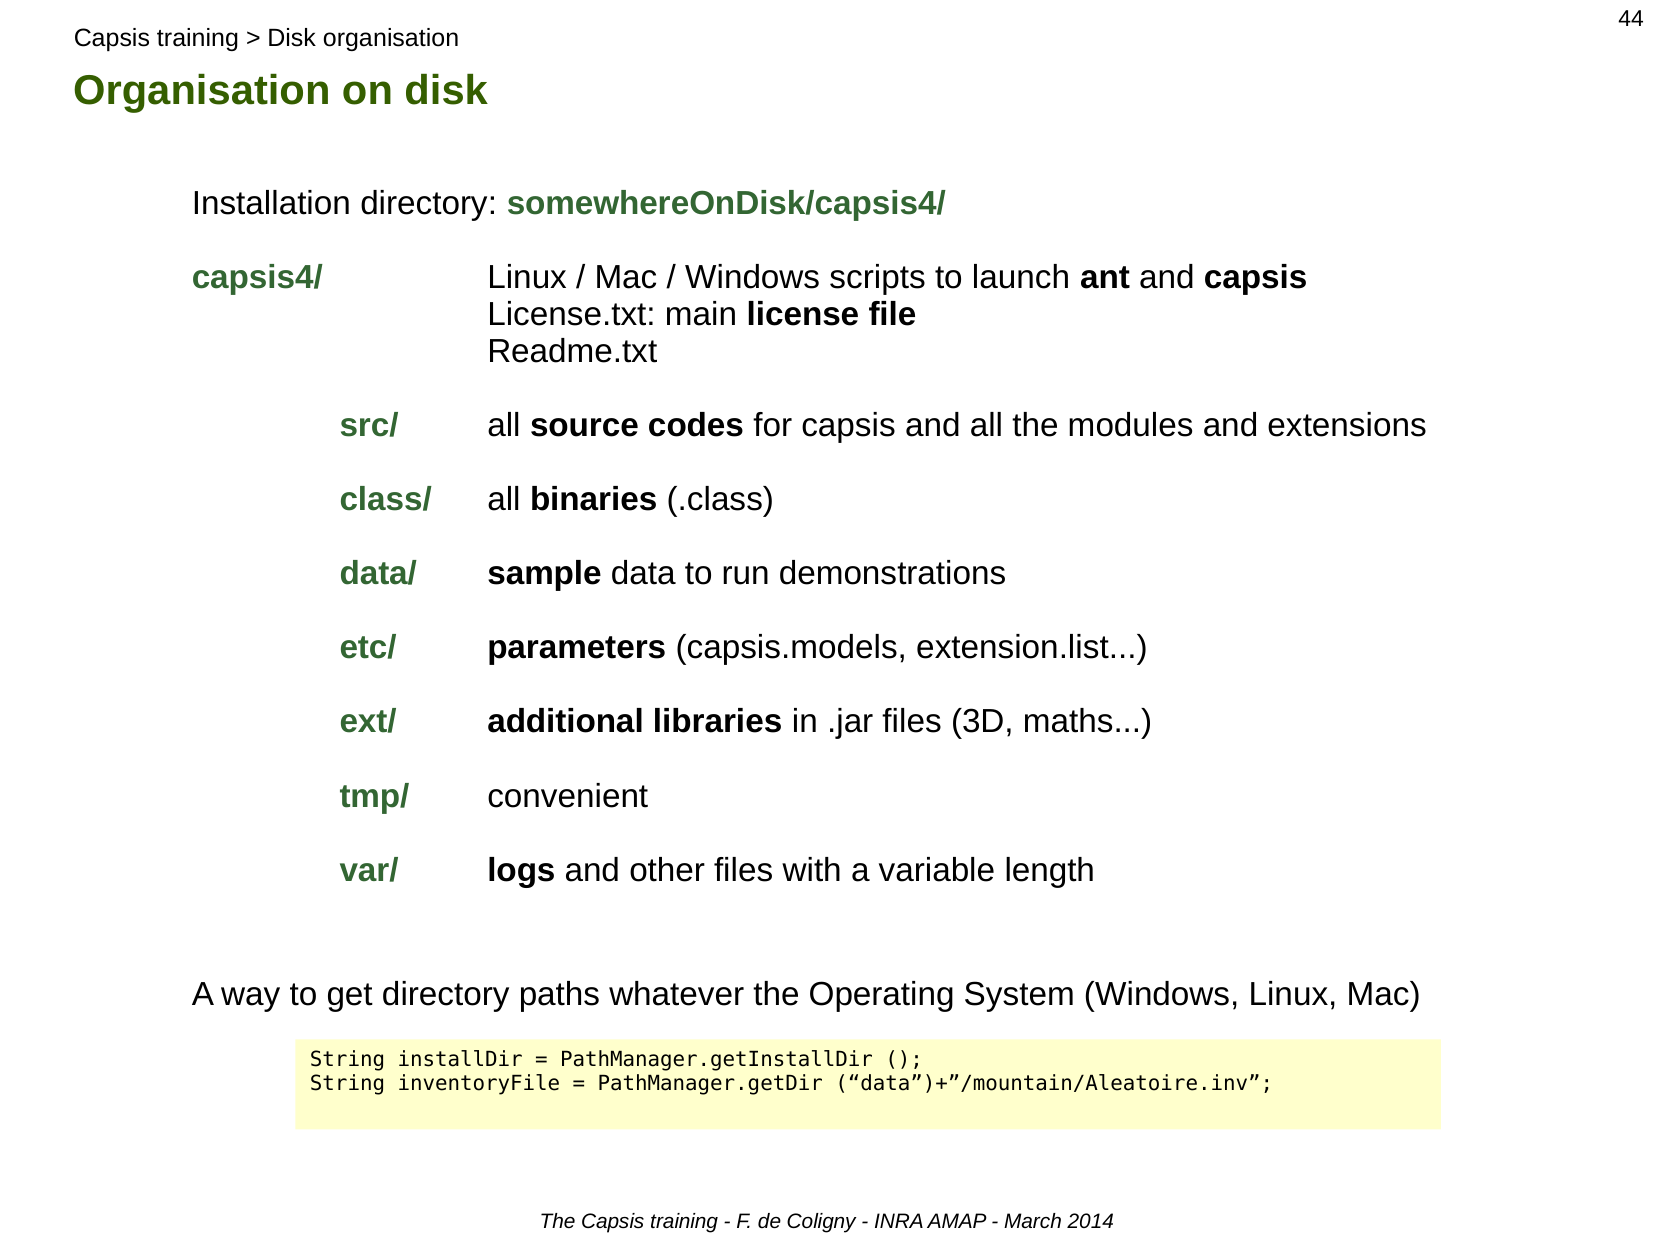

44
Capsis training > Disk organisation
Organisation on disk
Installation directory: somewhereOnDisk/capsis4/
capsis4/			Linux / Mac / Windows scripts to launch ant and capsis
				License.txt: main license file
				Readme.txt
		src/		all source codes for capsis and all the modules and extensions
		class/	all binaries (.class)
		data/	sample data to run demonstrations
		etc/		parameters (capsis.models, extension.list...)
		ext/		additional libraries in .jar files (3D, maths...)
		tmp/		convenient
		var/		logs and other files with a variable length
A way to get directory paths whatever the Operating System (Windows, Linux, Mac)
String installDir = PathManager.getInstallDir ();
String inventoryFile = PathManager.getDir (“data”)+”/mountain/Aleatoire.inv”;
The Capsis training - F. de Coligny - INRA AMAP - March 2014